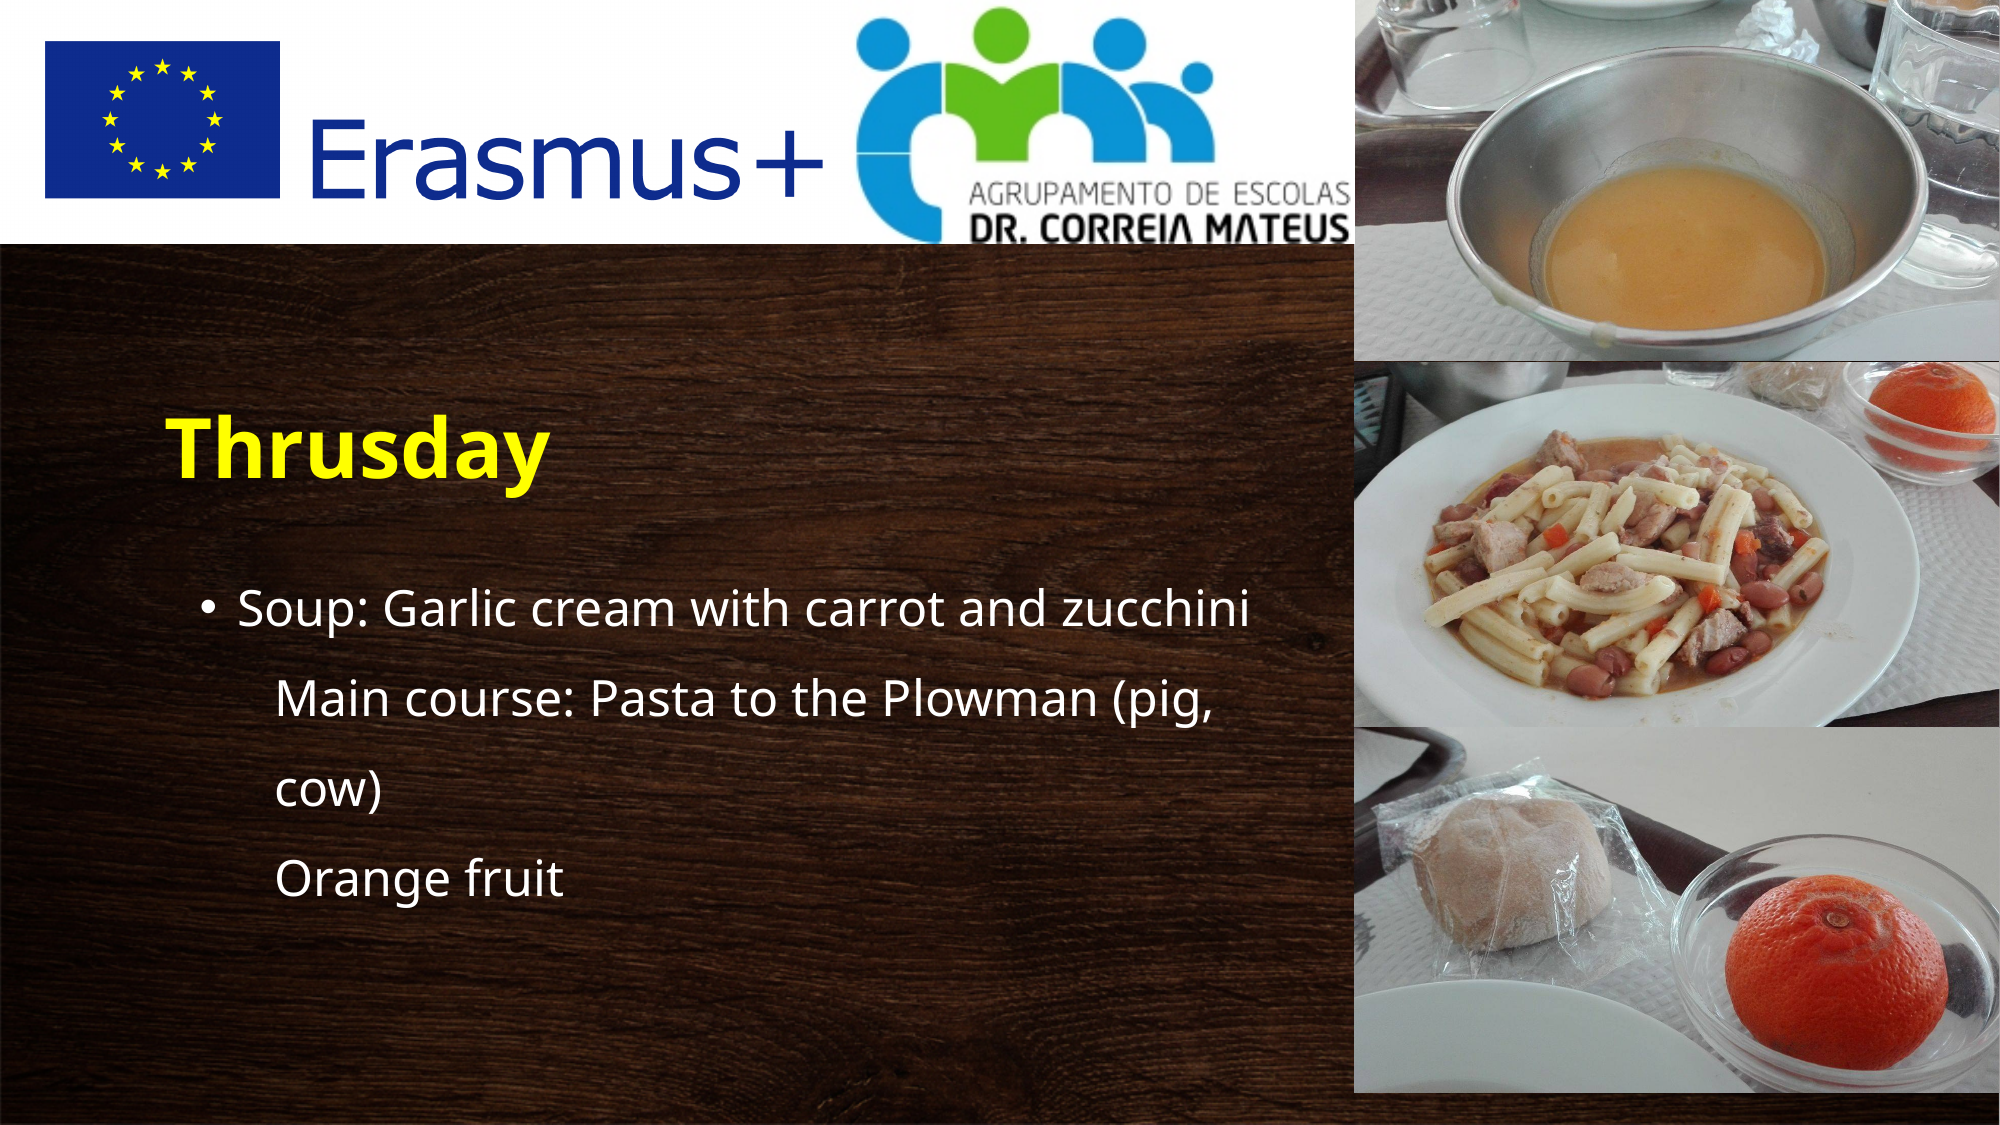

Thrusday
Soup: Garlic cream with carrot and zucchini
Main course: Pasta to the Plowman (pig, cow)
Orange fruit